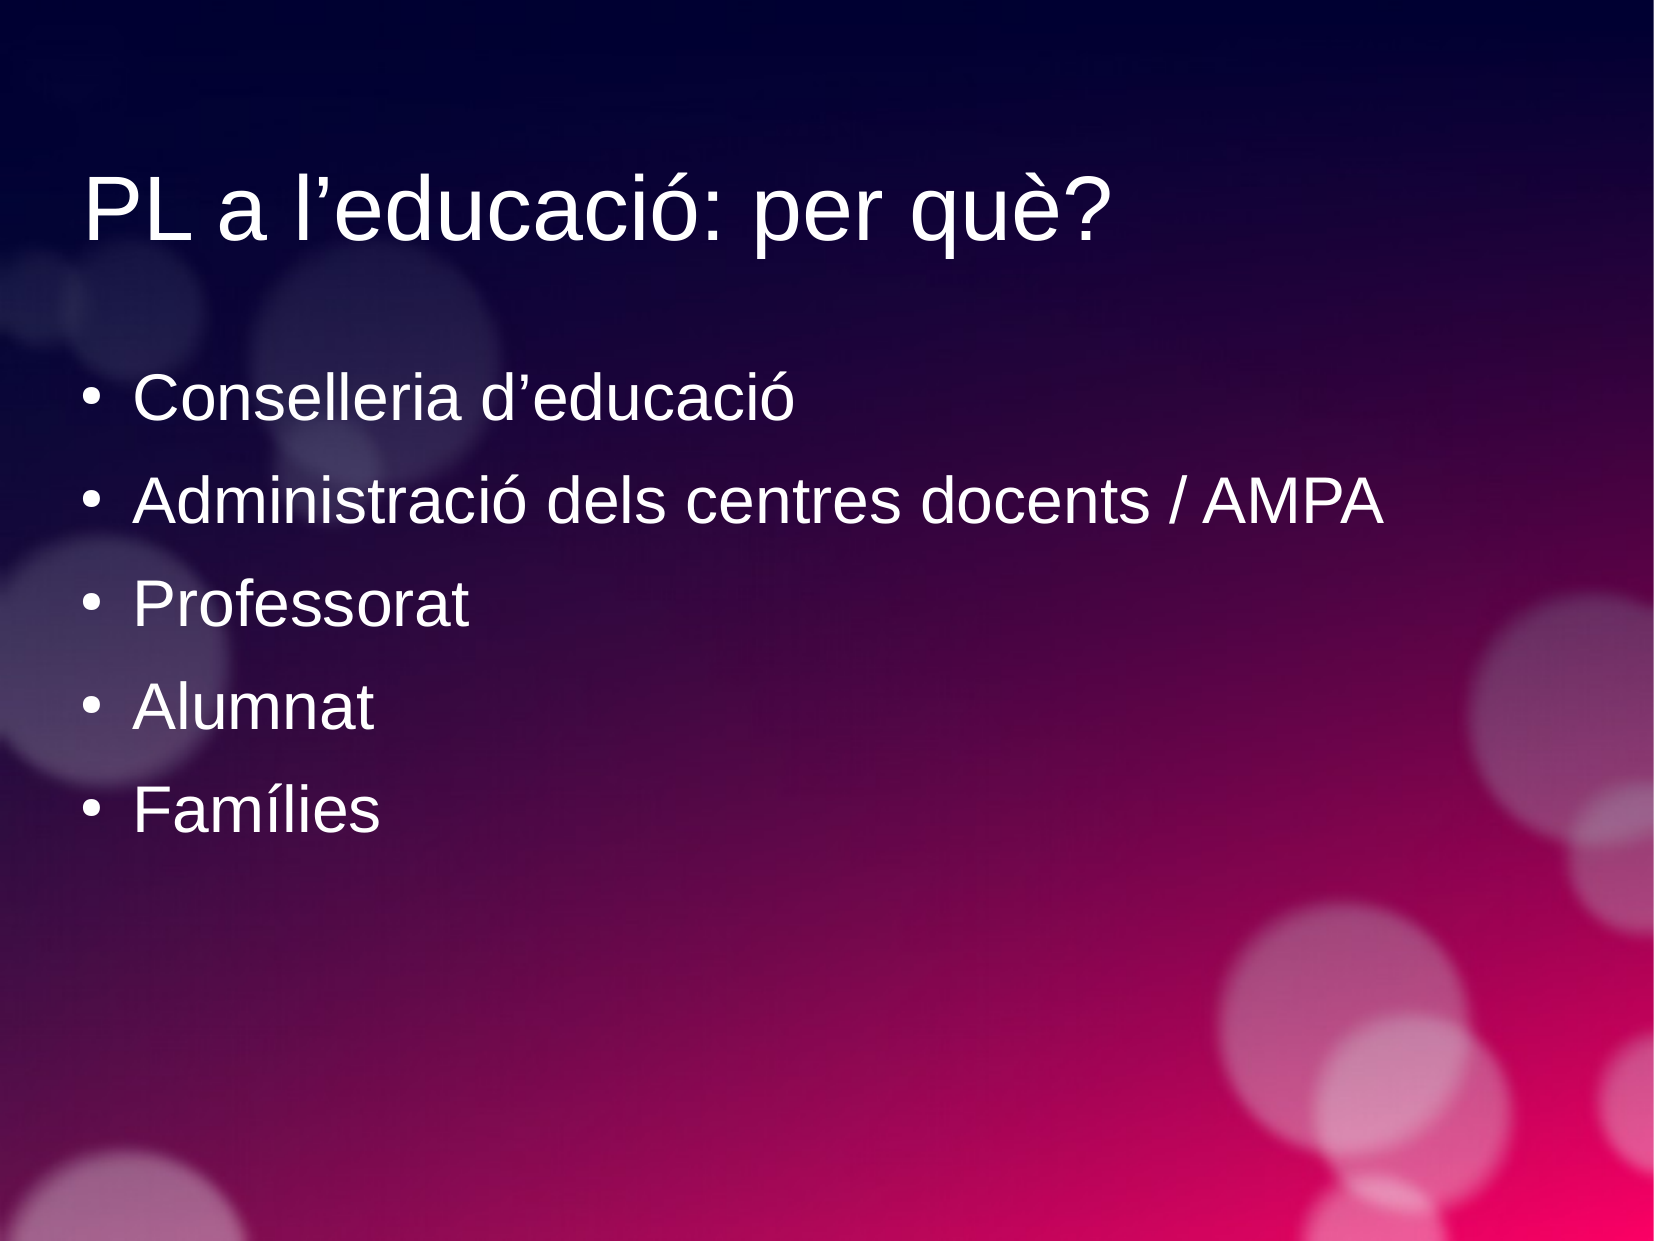

# PL a l’educació: per què?
Conselleria d’educació
Administració dels centres docents / AMPA
Professorat
Alumnat
Famílies